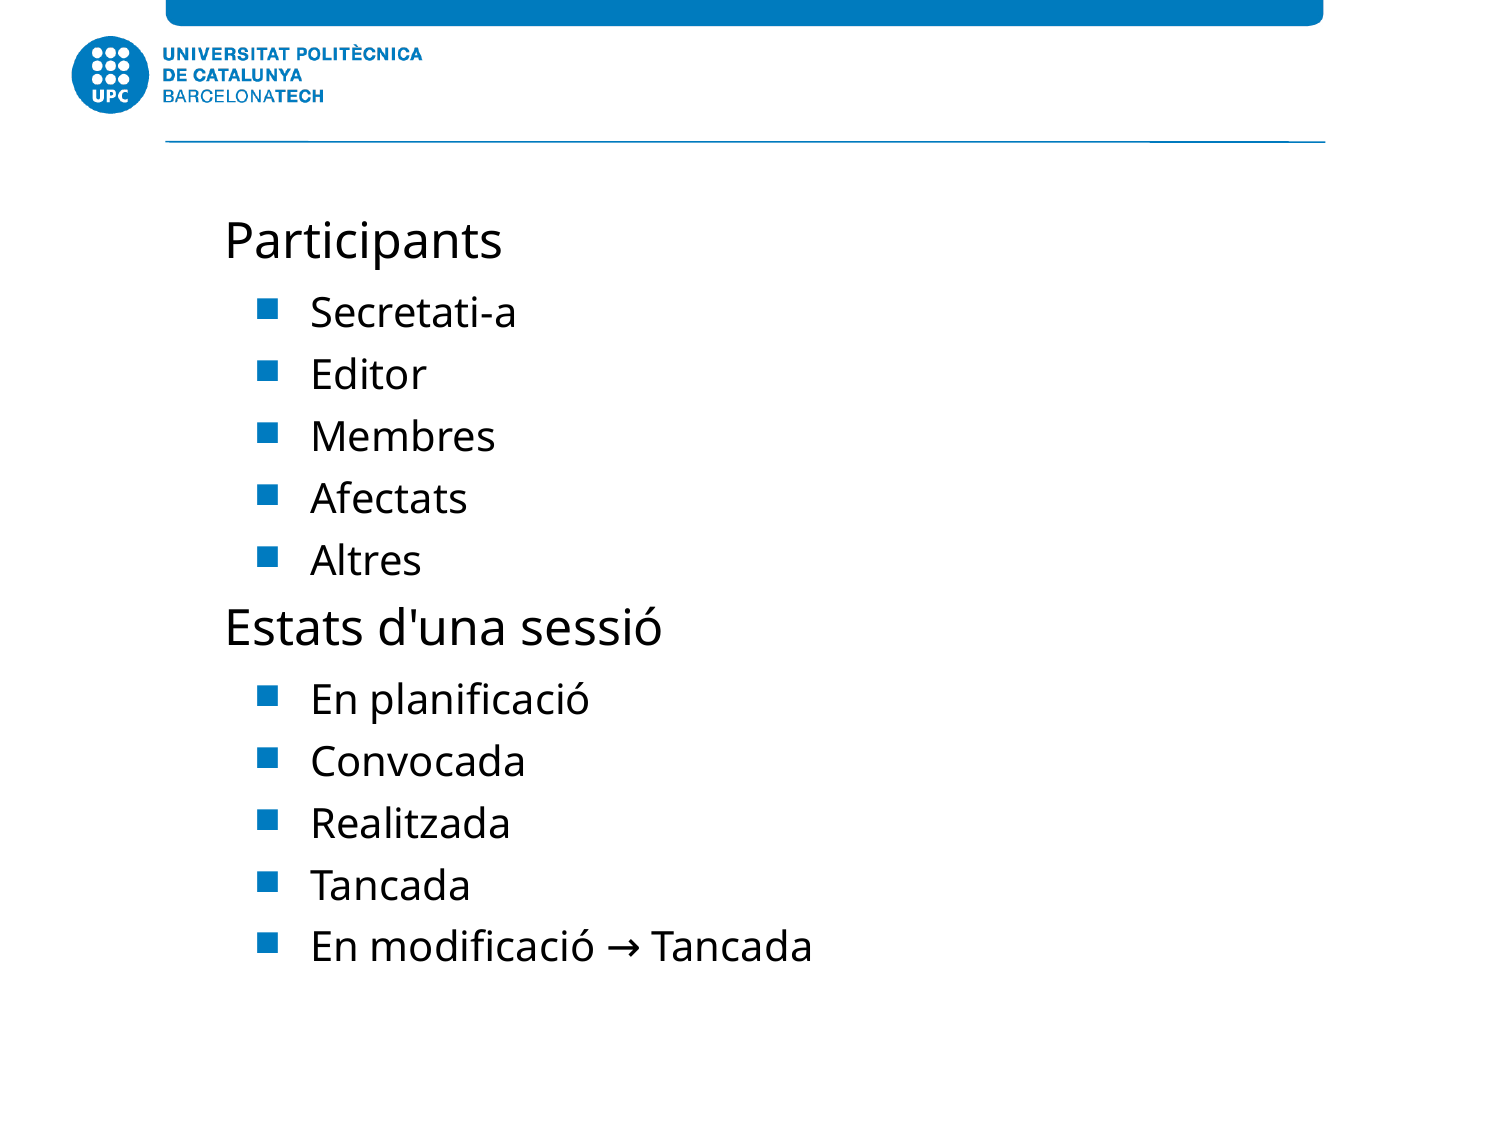

# Participants
Secretati-a
Editor
Membres
Afectats
Altres
Estats d'una sessió
En planificació
Convocada
Realitzada
Tancada
En modificació → Tancada